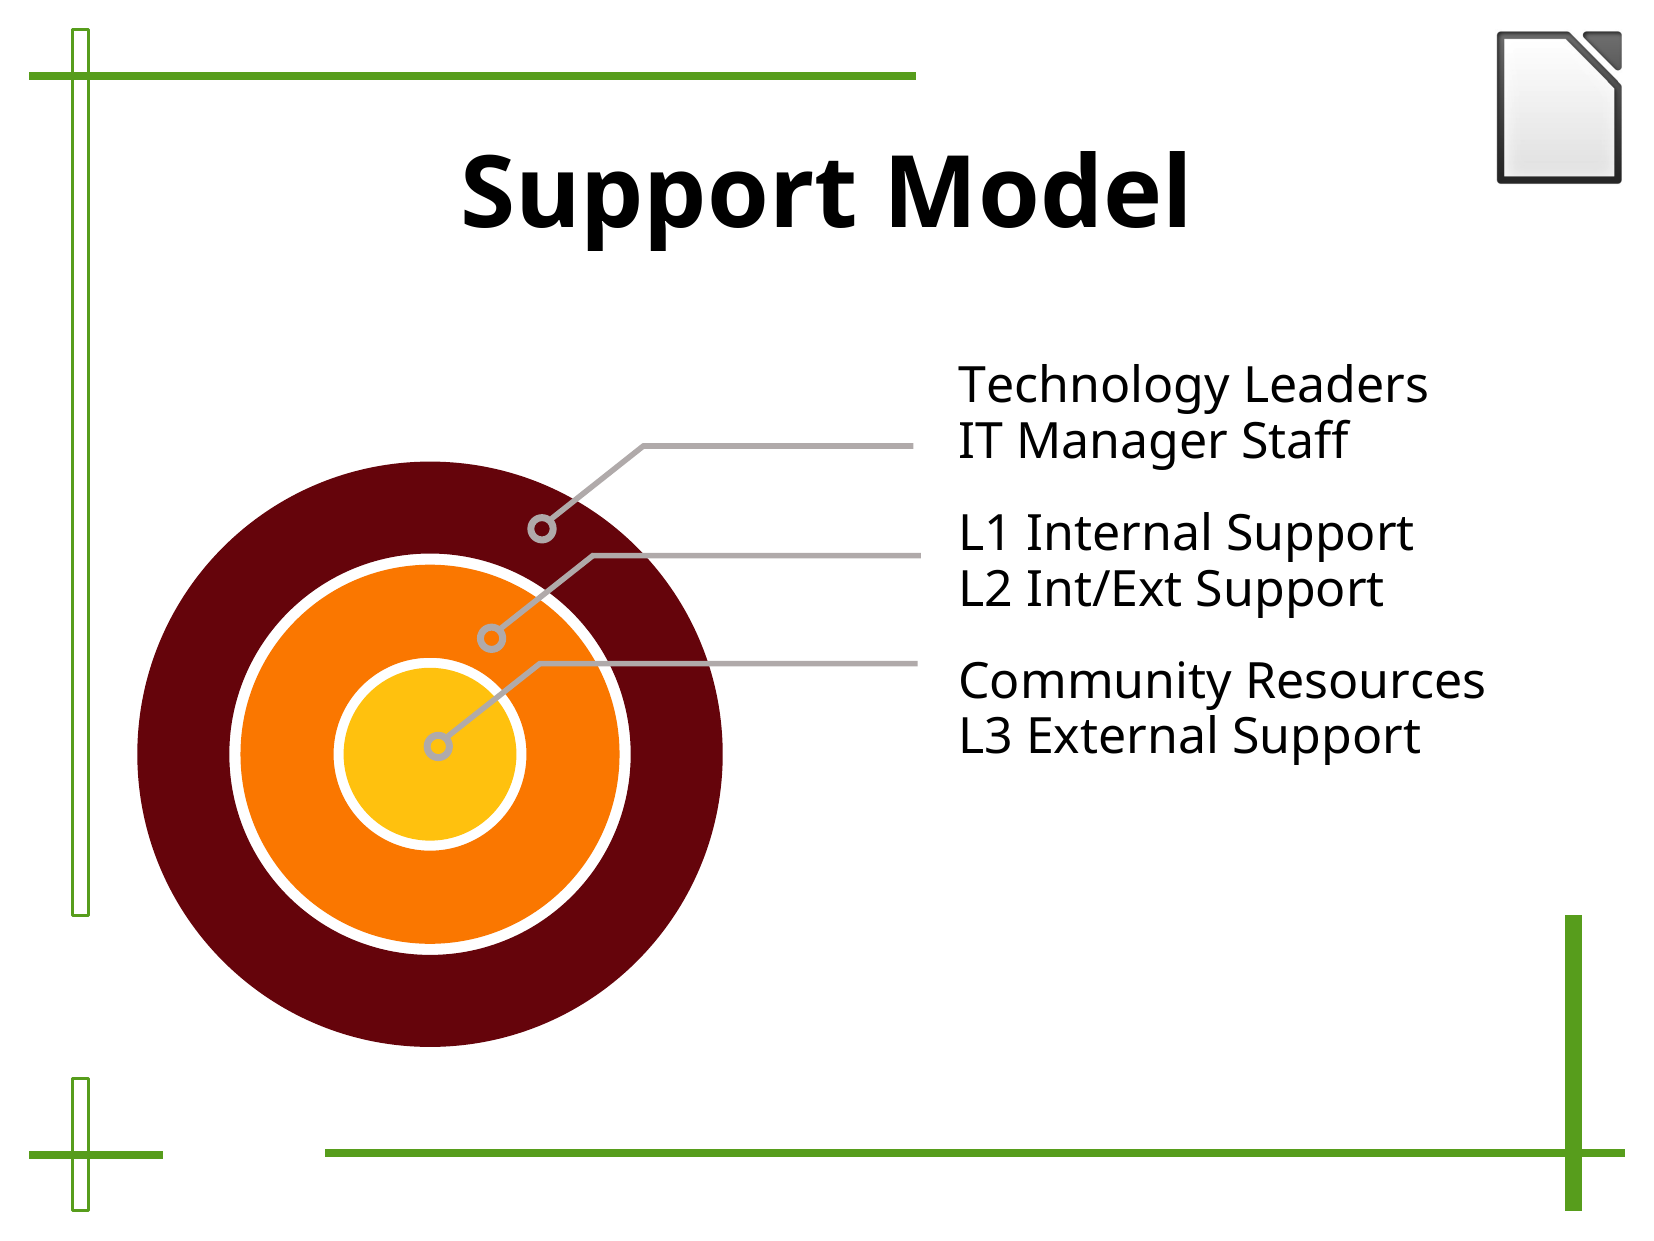

# Support Model
Technology Leaders
IT Manager Staff
L1 Internal Support
L2 Int/Ext Support
Community Resources
L3 External Support